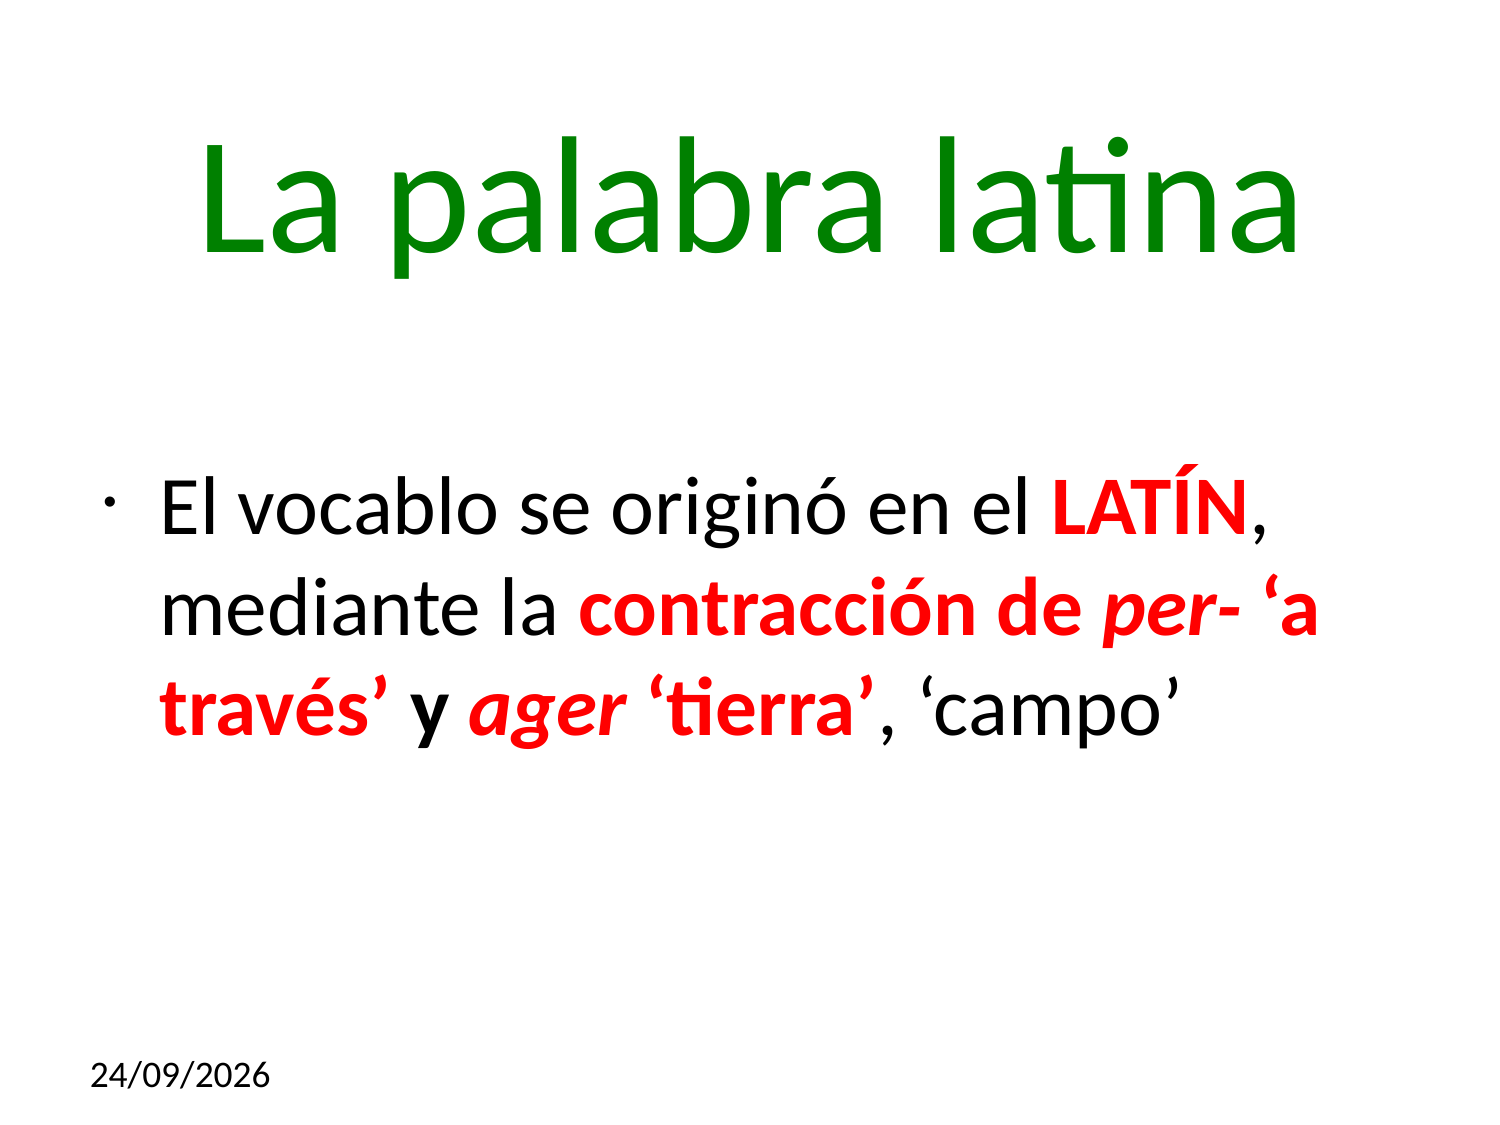

# La palabra latina
El vocablo se originó en el LATÍN, mediante la contracción de per- ‘a través’ y ager ‘tierra’, ‘campo’
14 de avril de 2011